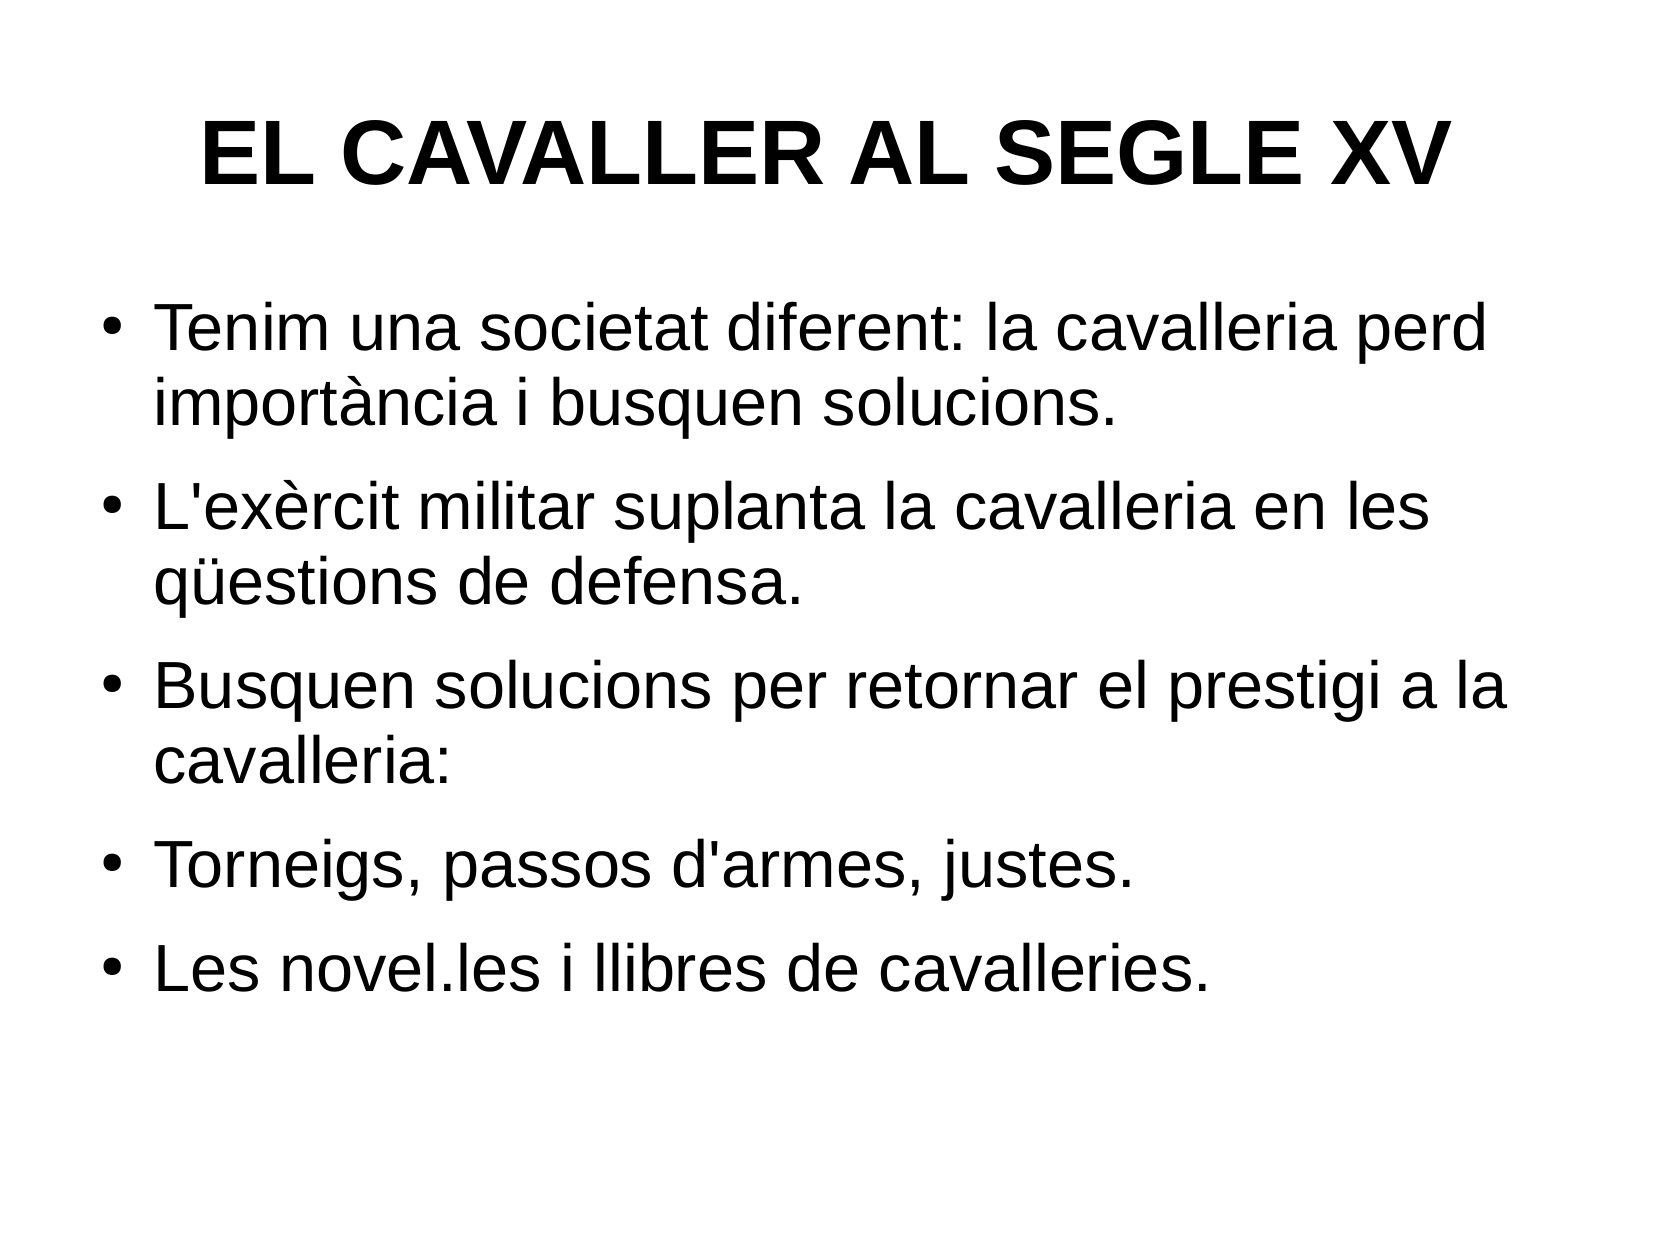

# EL CAVALLER AL SEGLE XV
Tenim una societat diferent: la cavalleria perd importància i busquen solucions.
L'exèrcit militar suplanta la cavalleria en les qüestions de defensa.
Busquen solucions per retornar el prestigi a la cavalleria:
Torneigs, passos d'armes, justes.
Les novel.les i llibres de cavalleries.